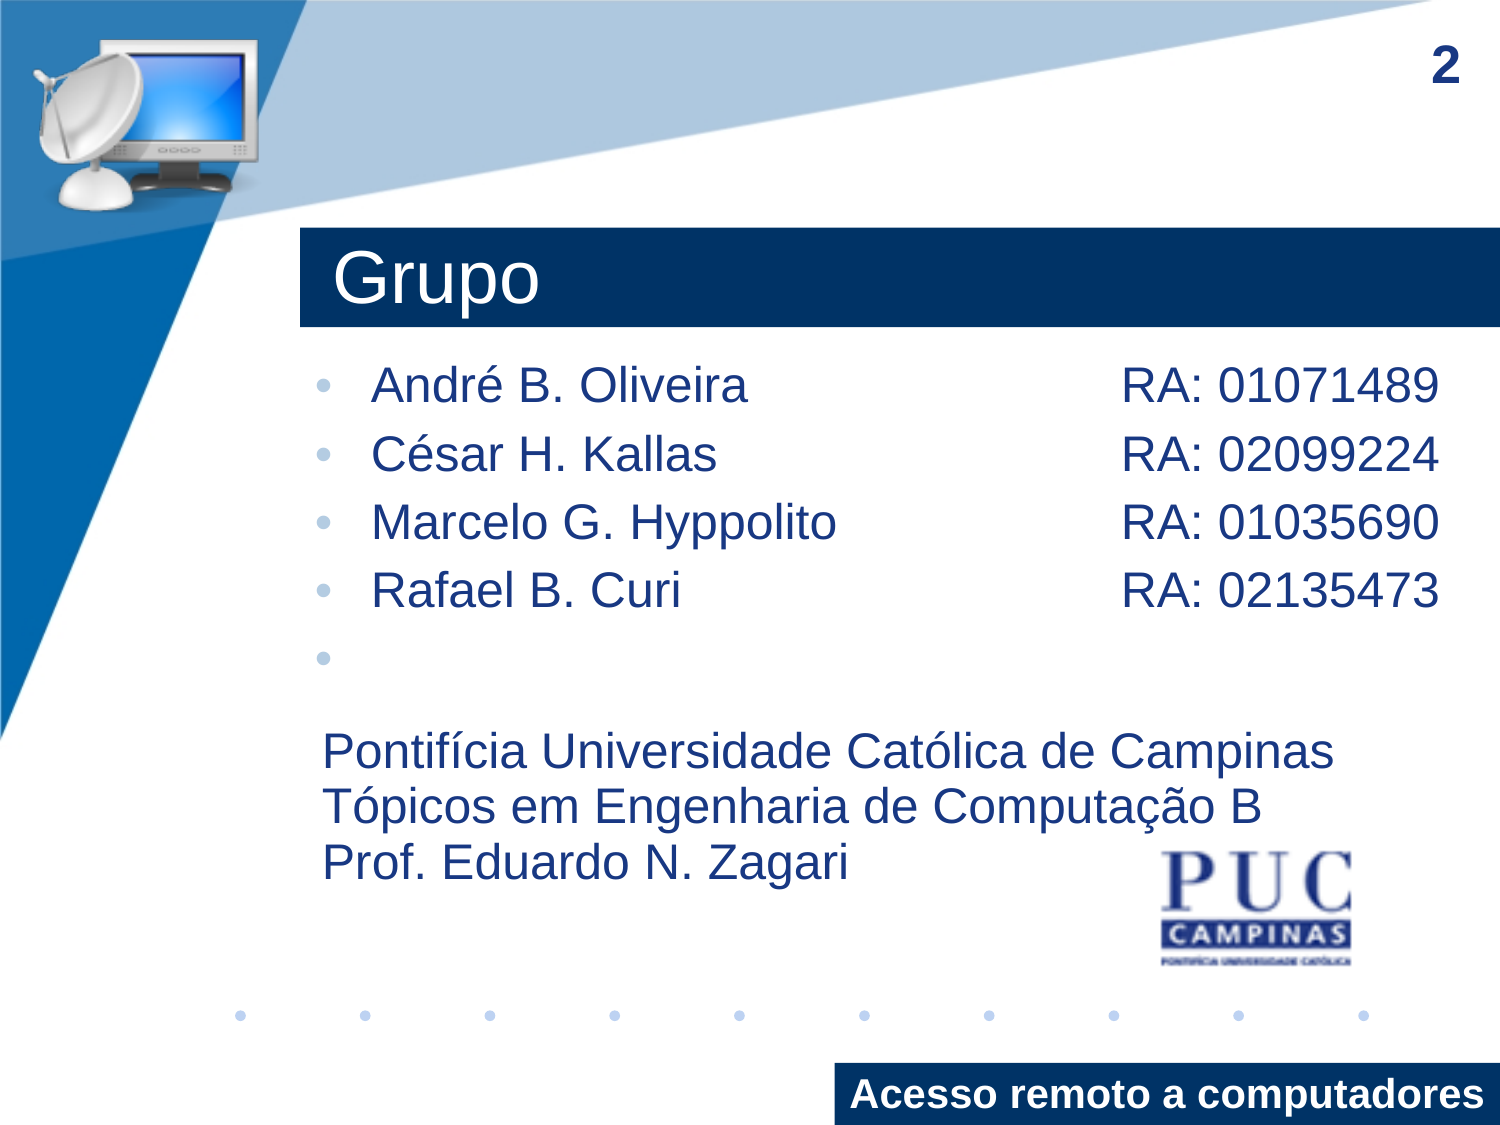

# Grupo
André B. Oliveira			RA: 01071489
César H. Kallas			RA: 02099224
Marcelo G. Hyppolito		RA: 01035690
Rafael B. Curi			RA: 02135473
Pontifícia Universidade Católica de Campinas
Tópicos em Engenharia de Computação B
Prof. Eduardo N. Zagari